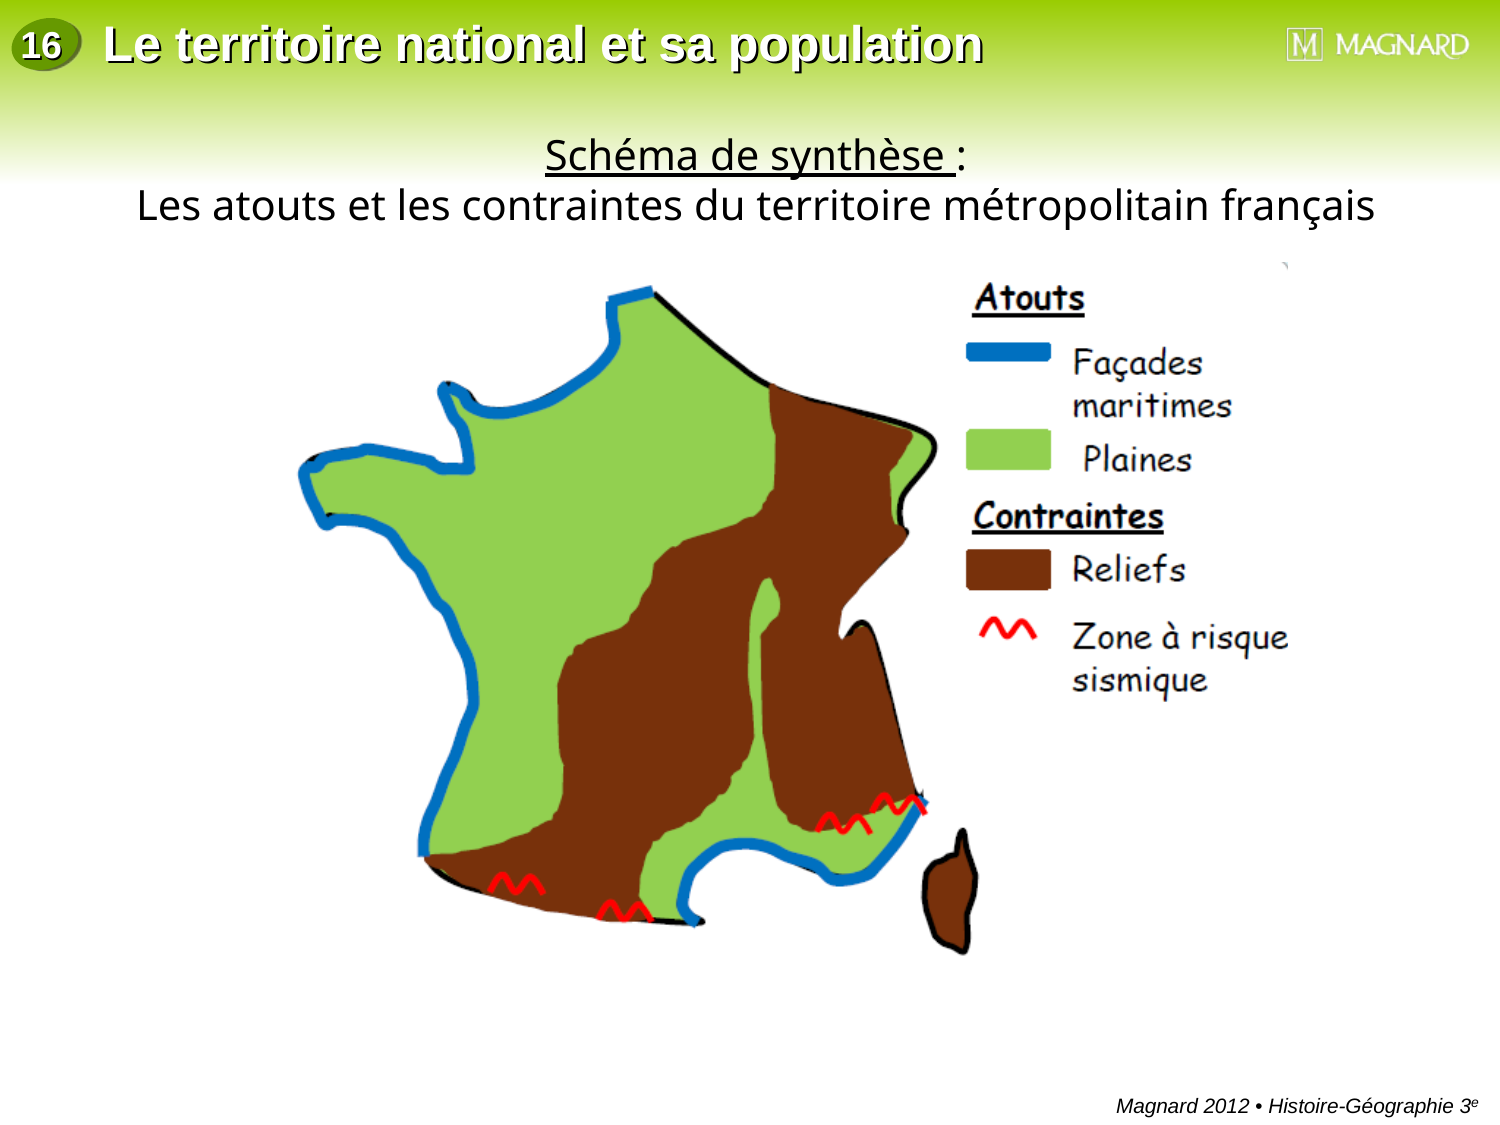

# Schéma de synthèse : Les atouts et les contraintes du territoire métropolitain français